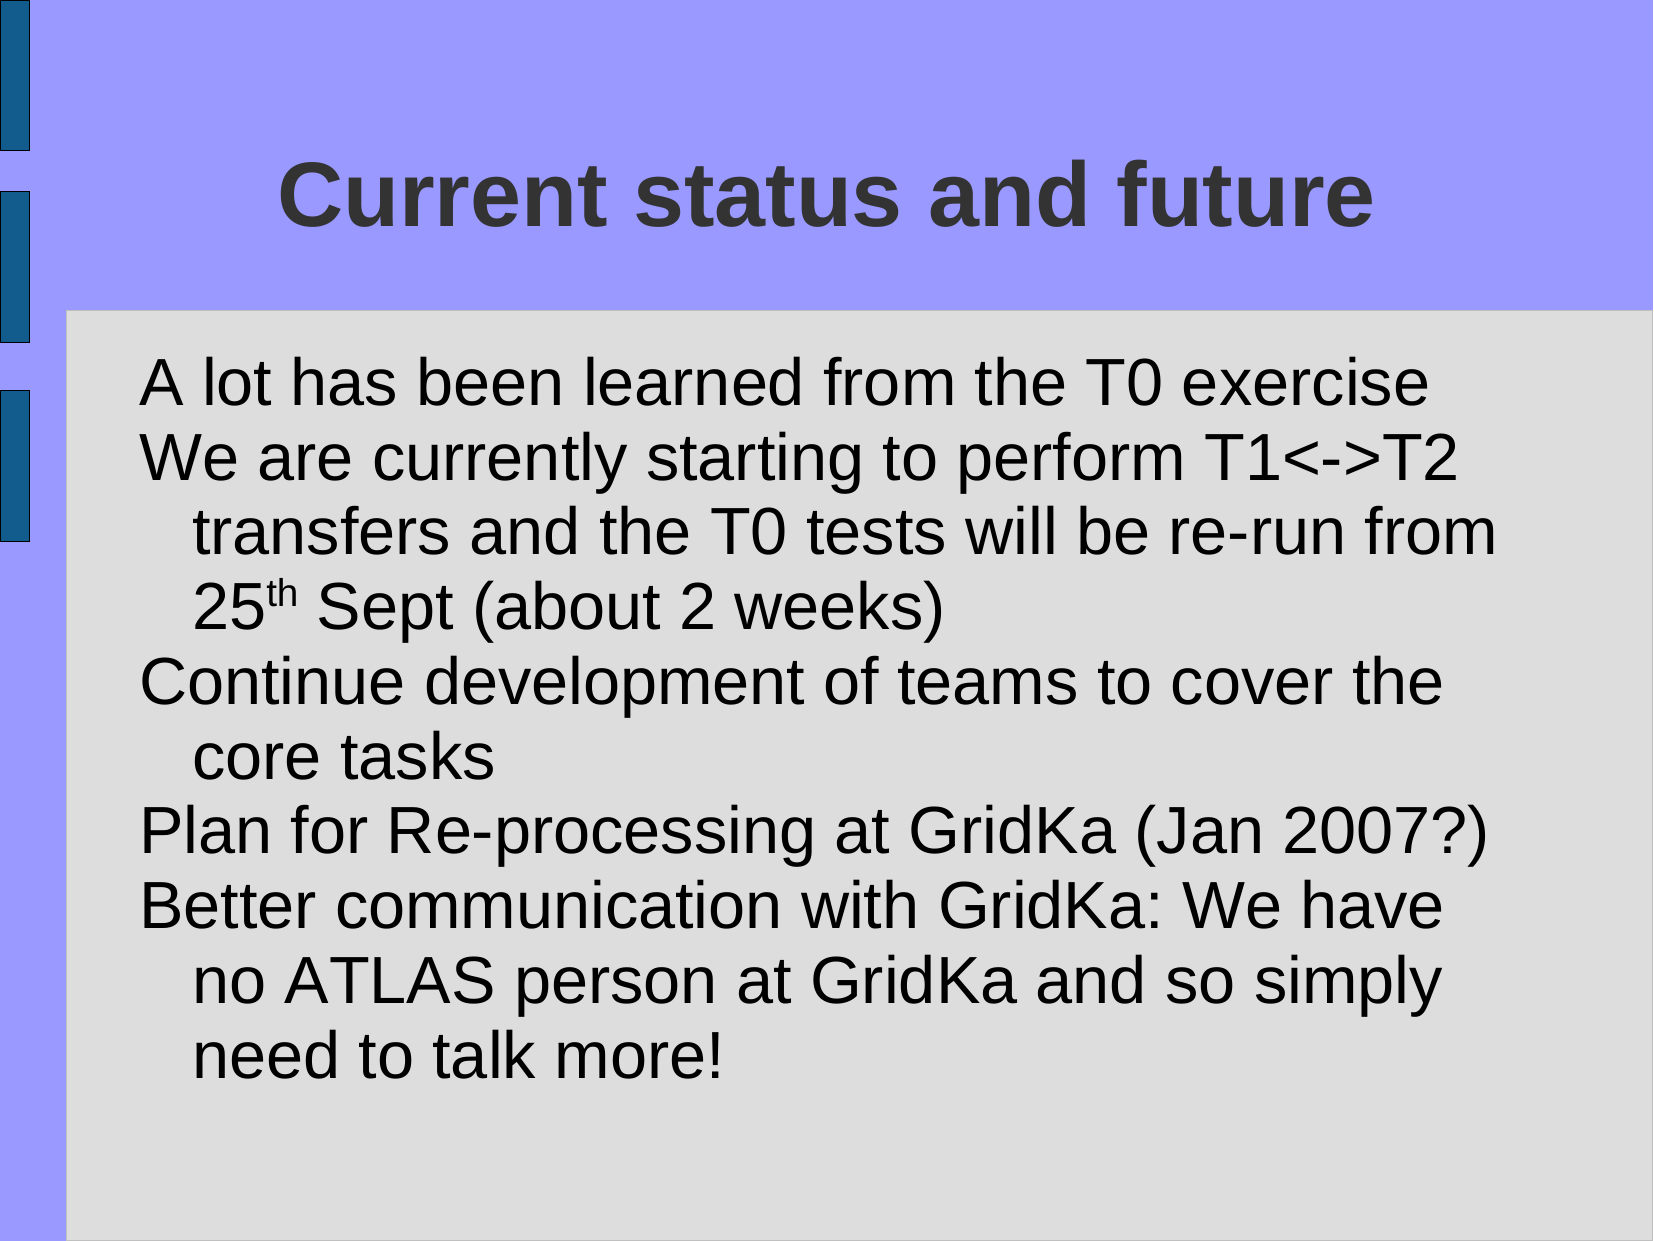

# Current status and future
A lot has been learned from the T0 exercise
We are currently starting to perform T1<->T2 transfers and the T0 tests will be re-run from 25th Sept (about 2 weeks)
Continue development of teams to cover the core tasks
Plan for Re-processing at GridKa (Jan 2007?)
Better communication with GridKa: We have no ATLAS person at GridKa and so simply need to talk more!